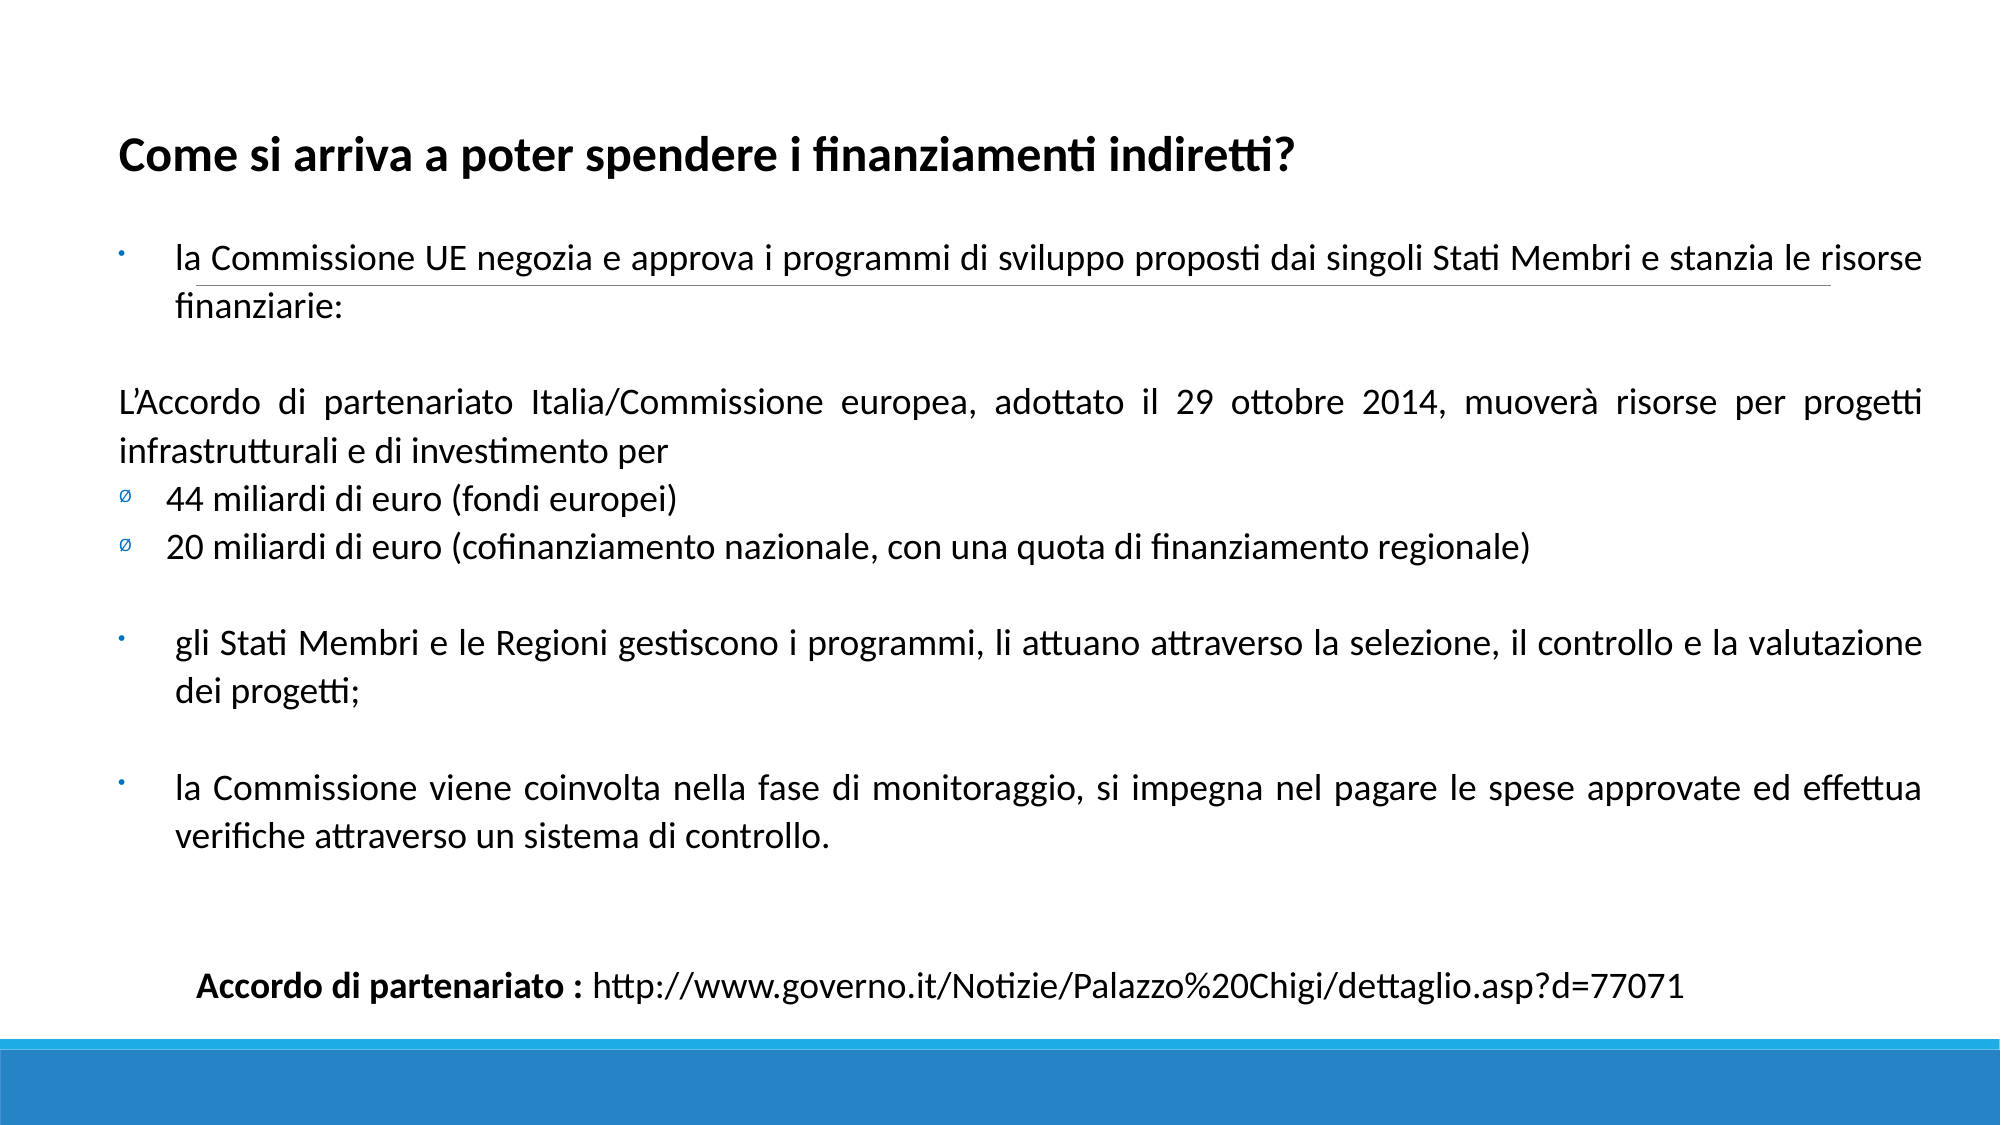

Come si arriva a poter spendere i finanziamenti indiretti?
la Commissione UE negozia e approva i programmi di sviluppo proposti dai singoli Stati Membri e stanzia le risorse finanziarie:
L’Accordo di partenariato Italia/Commissione europea, adottato il 29 ottobre 2014, muoverà risorse per progetti infrastrutturali e di investimento per
44 miliardi di euro (fondi europei)
20 miliardi di euro (cofinanziamento nazionale, con una quota di finanziamento regionale)
gli Stati Membri e le Regioni gestiscono i programmi, li attuano attraverso la selezione, il controllo e la valutazione dei progetti;
la Commissione viene coinvolta nella fase di monitoraggio, si impegna nel pagare le spese approvate ed effettua verifiche attraverso un sistema di controllo.
Accordo di partenariato : http://www.governo.it/Notizie/Palazzo%20Chigi/dettaglio.asp?d=77071